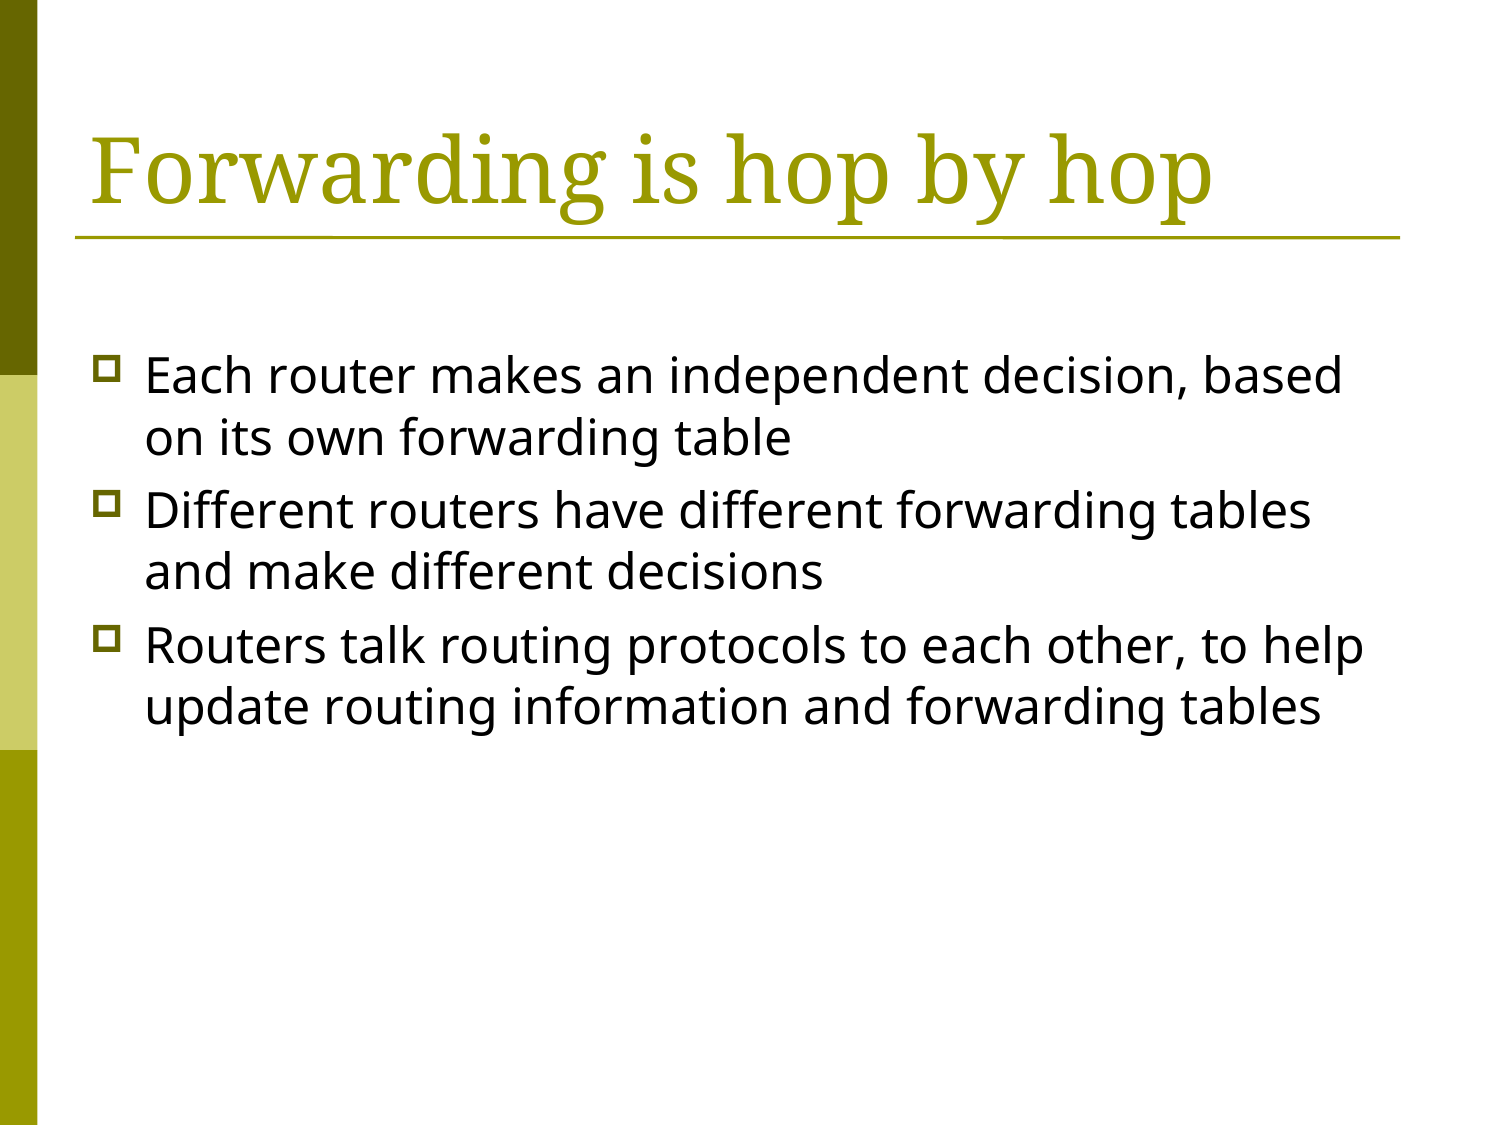

# Forwarding is hop by hop
Each router makes an independent decision, based on its own forwarding table
Different routers have different forwarding tables and make different decisions
Routers talk routing protocols to each other, to help update routing information and forwarding tables